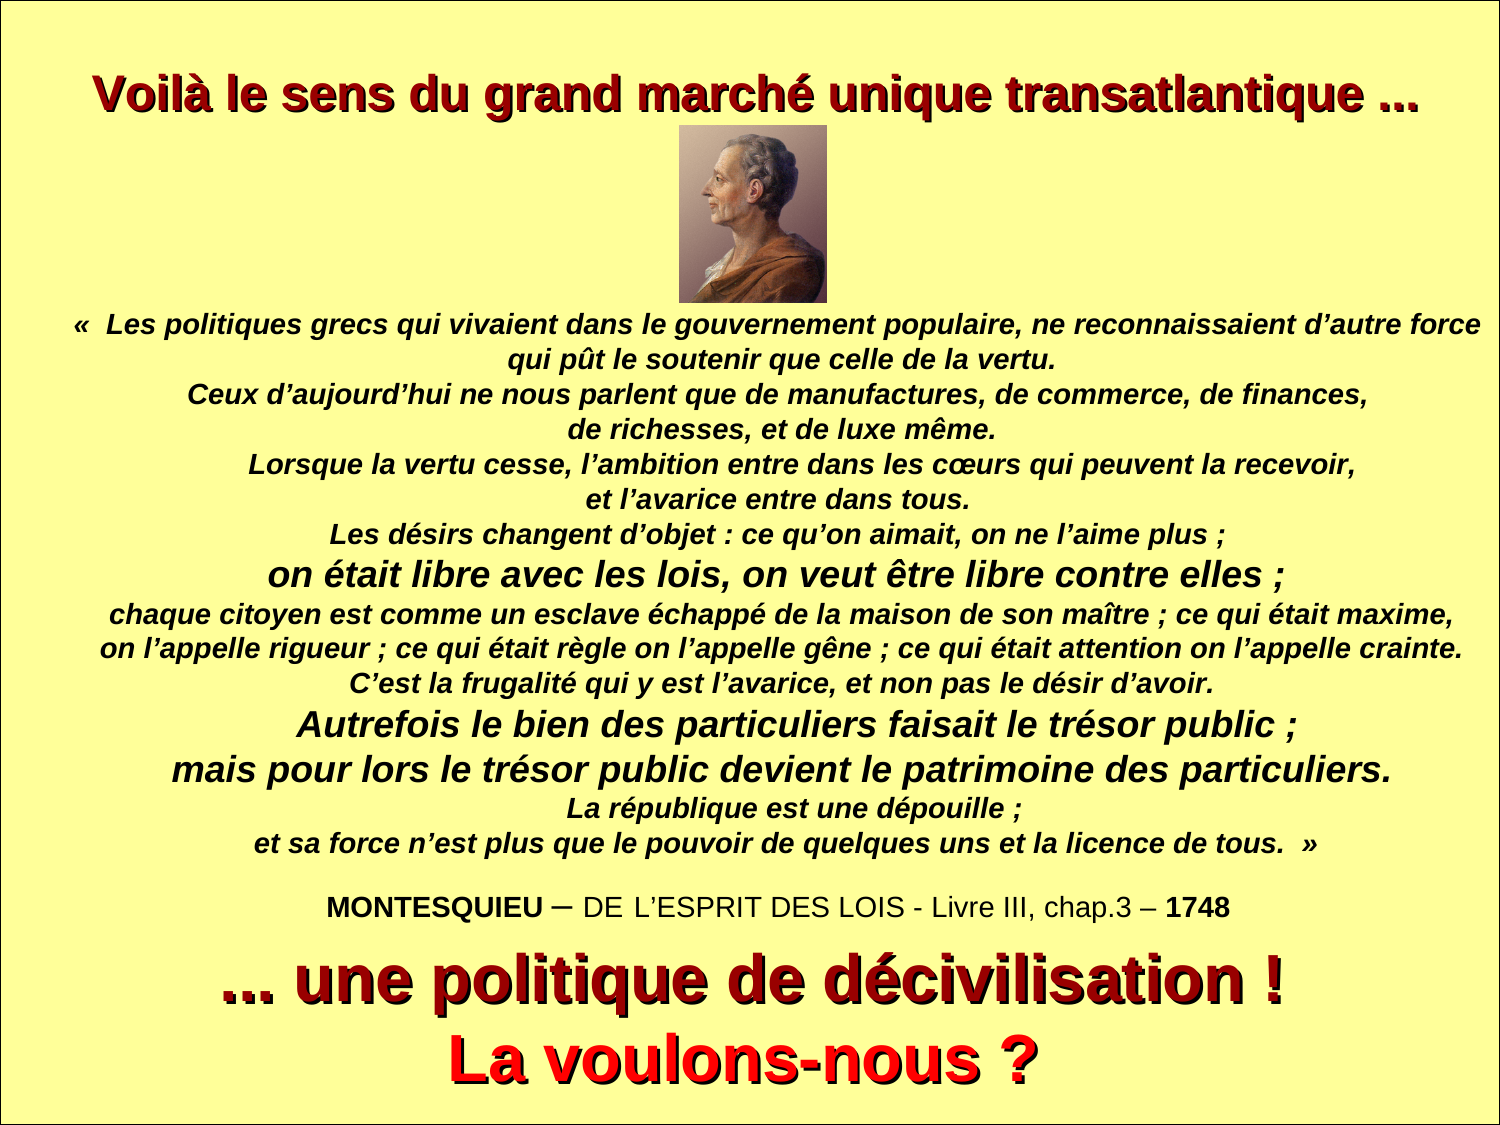

«  Les politiques grecs qui vivaient dans le gouvernement populaire, ne reconnaissaient d’autre force
qui pût le soutenir que celle de la vertu.
Ceux d’aujourd’hui ne nous parlent que de manufactures, de commerce, de finances,
de richesses, et de luxe même.
 Lorsque la vertu cesse, l’ambition entre dans les cœurs qui peuvent la recevoir,
et l’avarice entre dans tous.
Les désirs changent d’objet : ce qu’on aimait, on ne l’aime plus ;
on était libre avec les lois, on veut être libre contre elles ;
chaque citoyen est comme un esclave échappé de la maison de son maître ; ce qui était maxime,
 on l’appelle rigueur ; ce qui était règle on l’appelle gêne ; ce qui était attention on l’appelle crainte.
C’est la frugalité qui y est l’avarice, et non pas le désir d’avoir.
 Autrefois le bien des particuliers faisait le trésor public ;
mais pour lors le trésor public devient le patrimoine des particuliers.
 La république est une dépouille ;
 et sa force n’est plus que le pouvoir de quelques uns et la licence de tous.  »
MONTESQUIEU – DE L’ESPRIT DES LOIS - Livre III, chap.3 – 1748
Voilà le sens du grand marché unique transatlantique ...
... une politique de décivilisation !
La voulons-nous ?